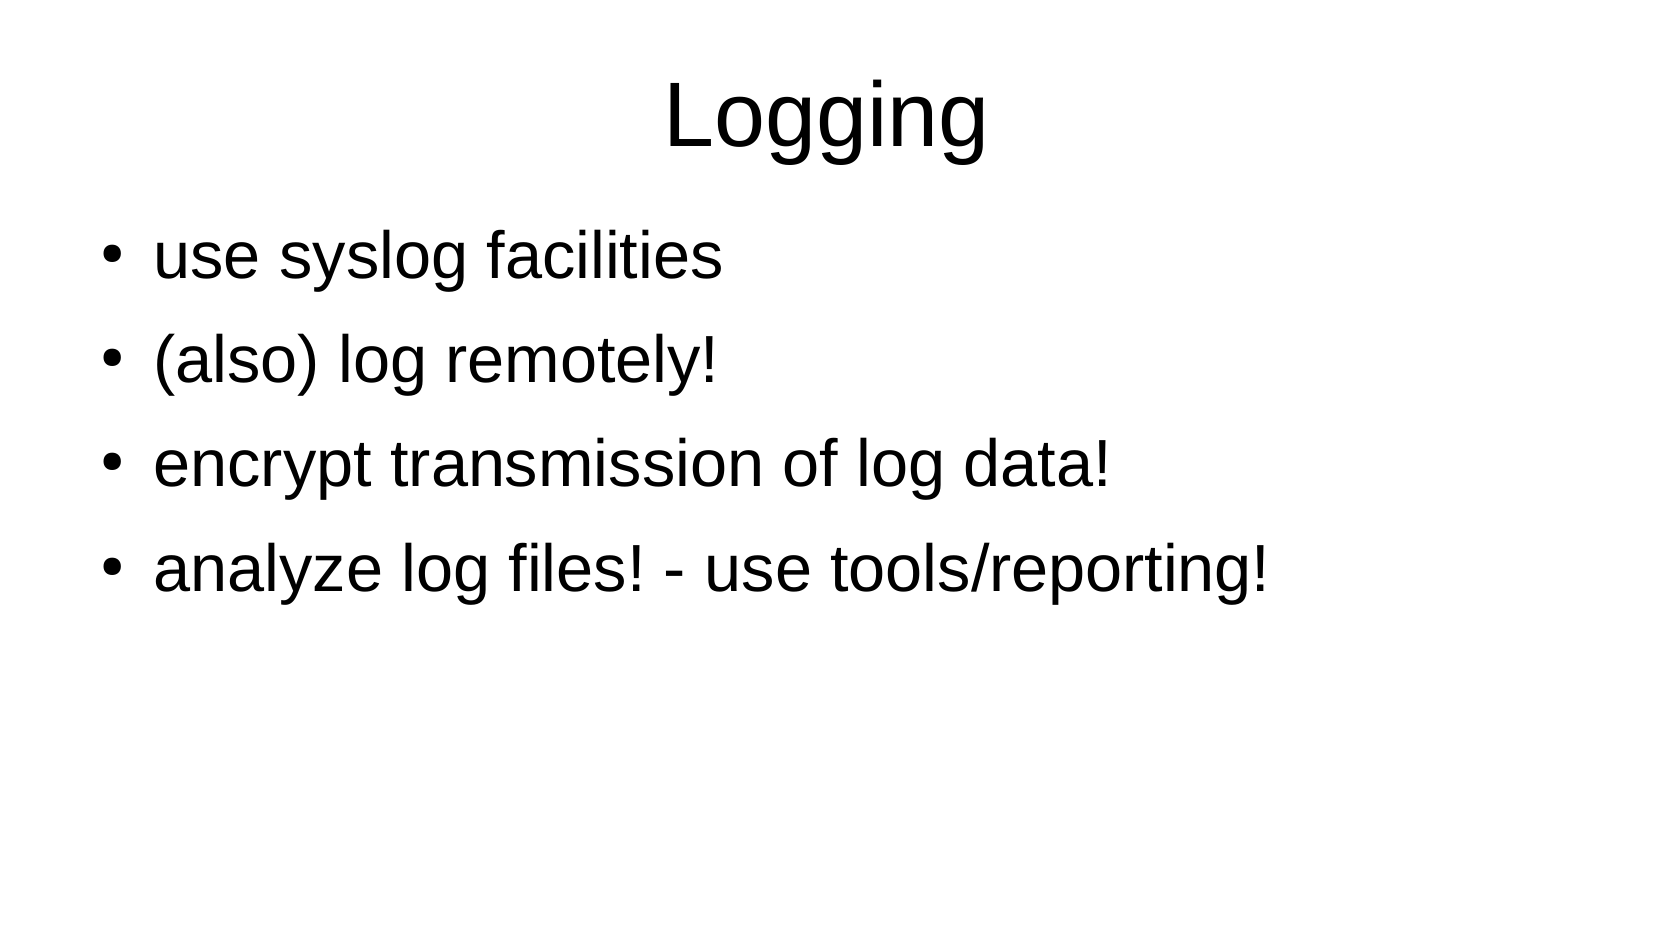

# Logging
use syslog facilities
(also) log remotely!
encrypt transmission of log data!
analyze log files! - use tools/reporting!